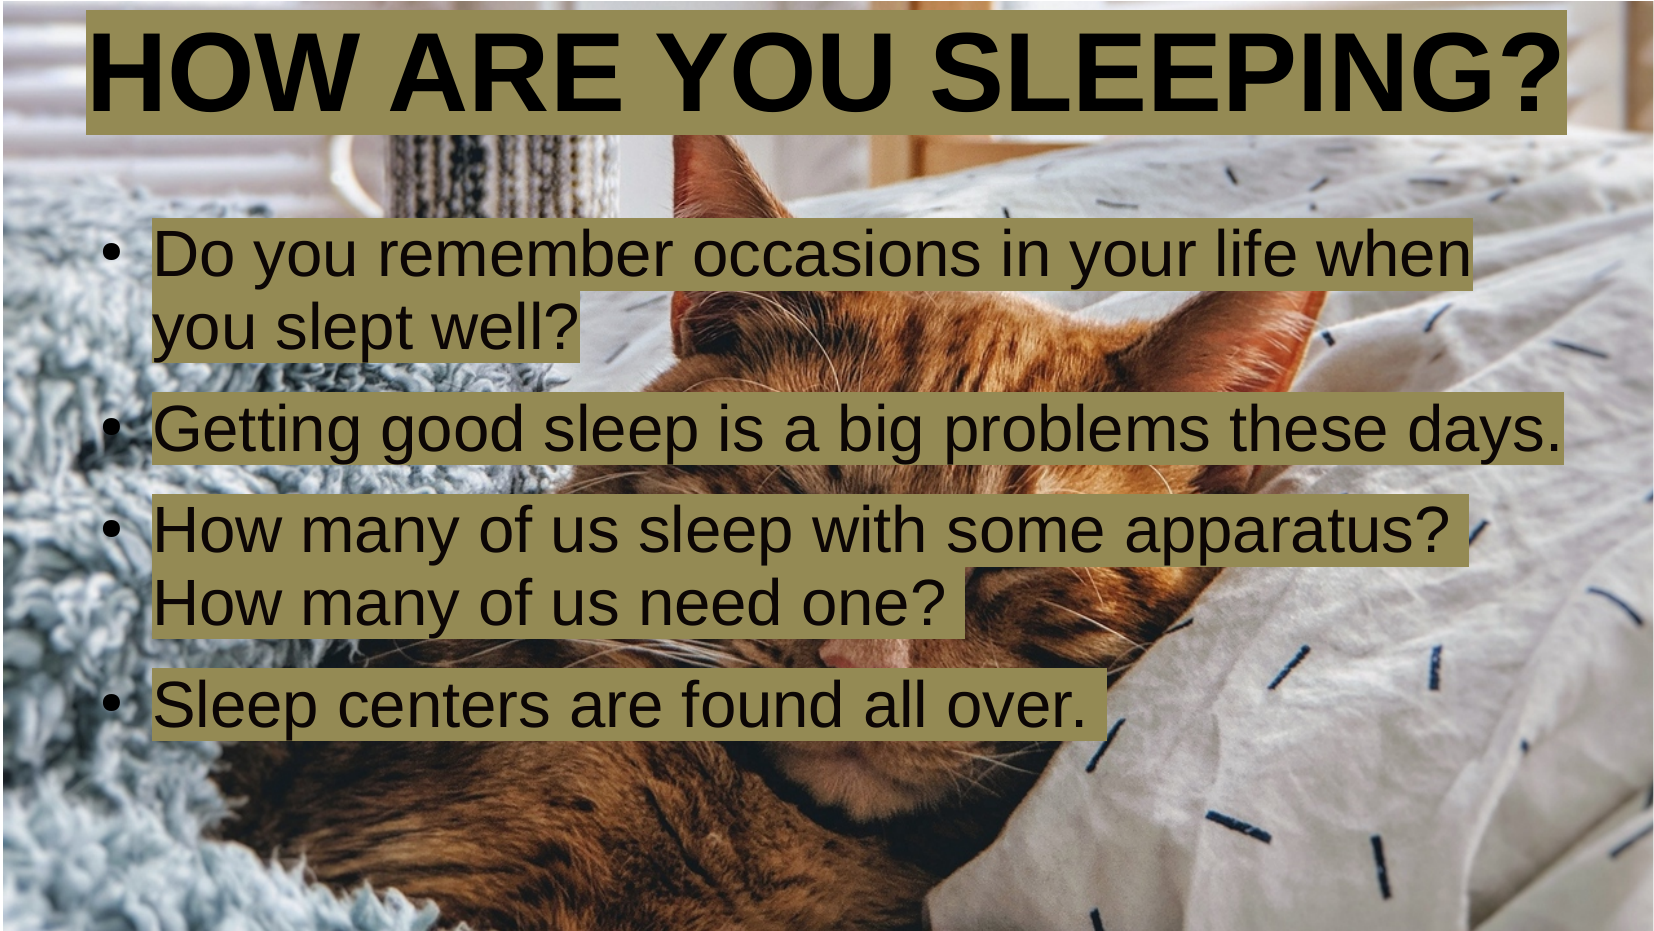

# HOW ARE YOU SLEEPING?
Do you remember occasions in your life when you slept well?
Getting good sleep is a big problems these days.
How many of us sleep with some apparatus? How many of us need one?
Sleep centers are found all over.